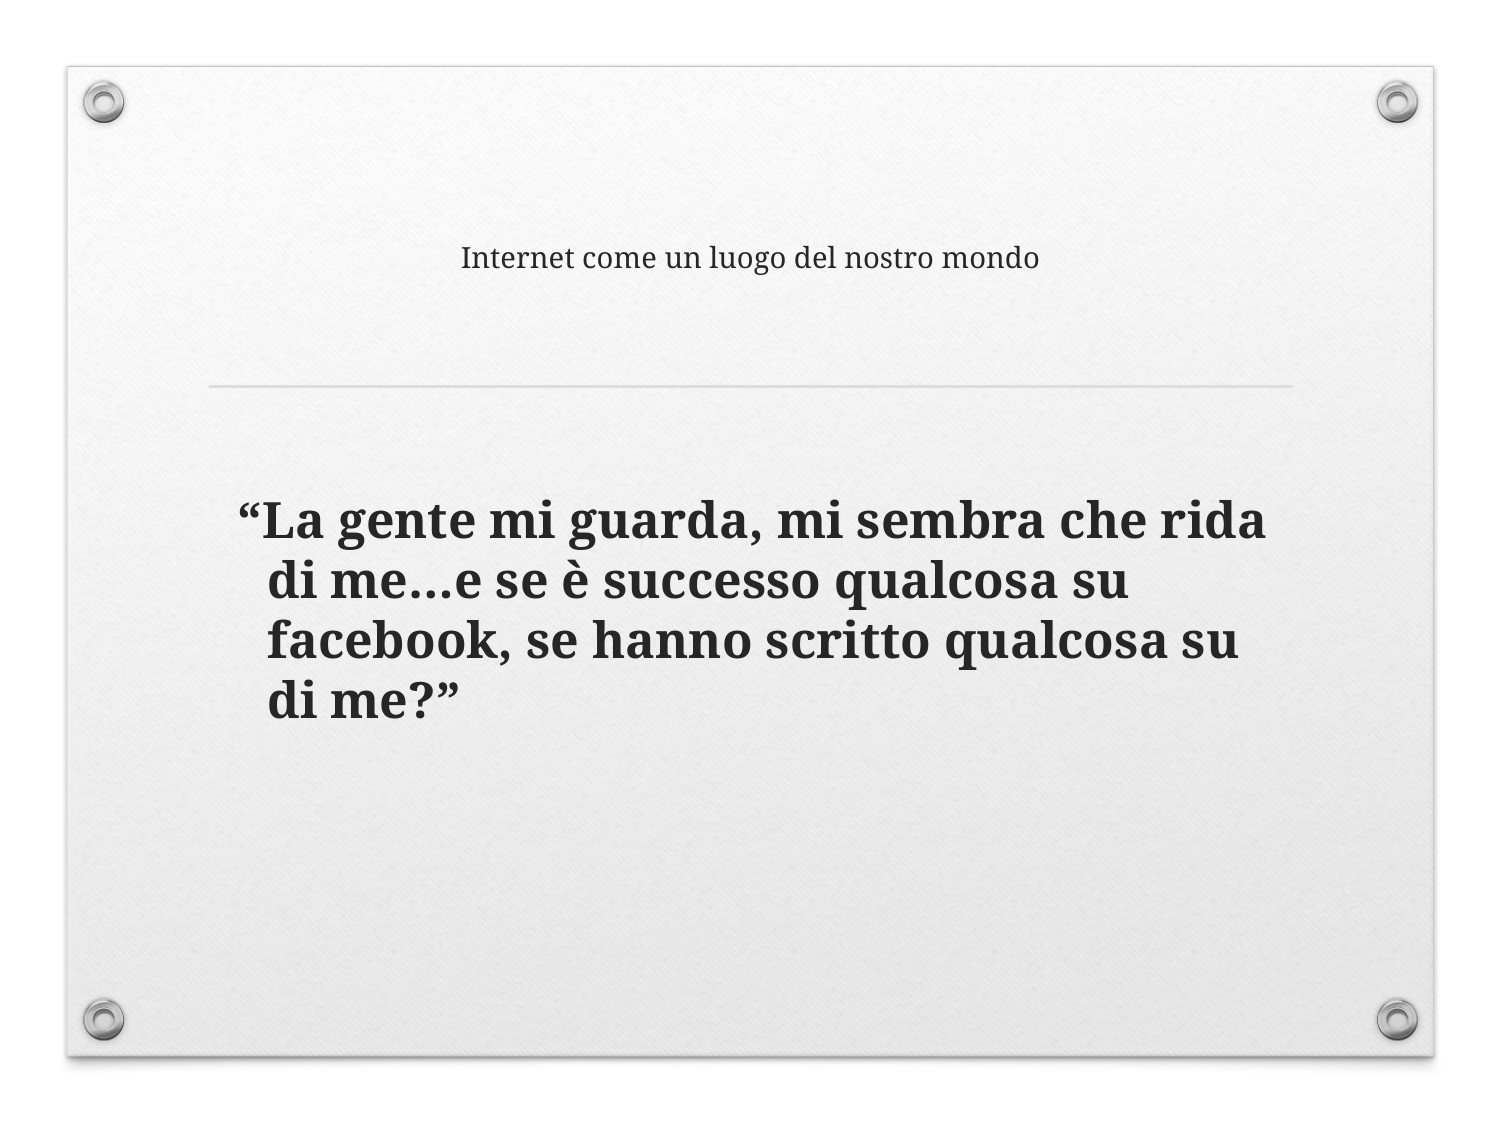

# Internet come un luogo del nostro mondo
“La gente mi guarda, mi sembra che rida di me…e se è successo qualcosa su facebook, se hanno scritto qualcosa su di me?”